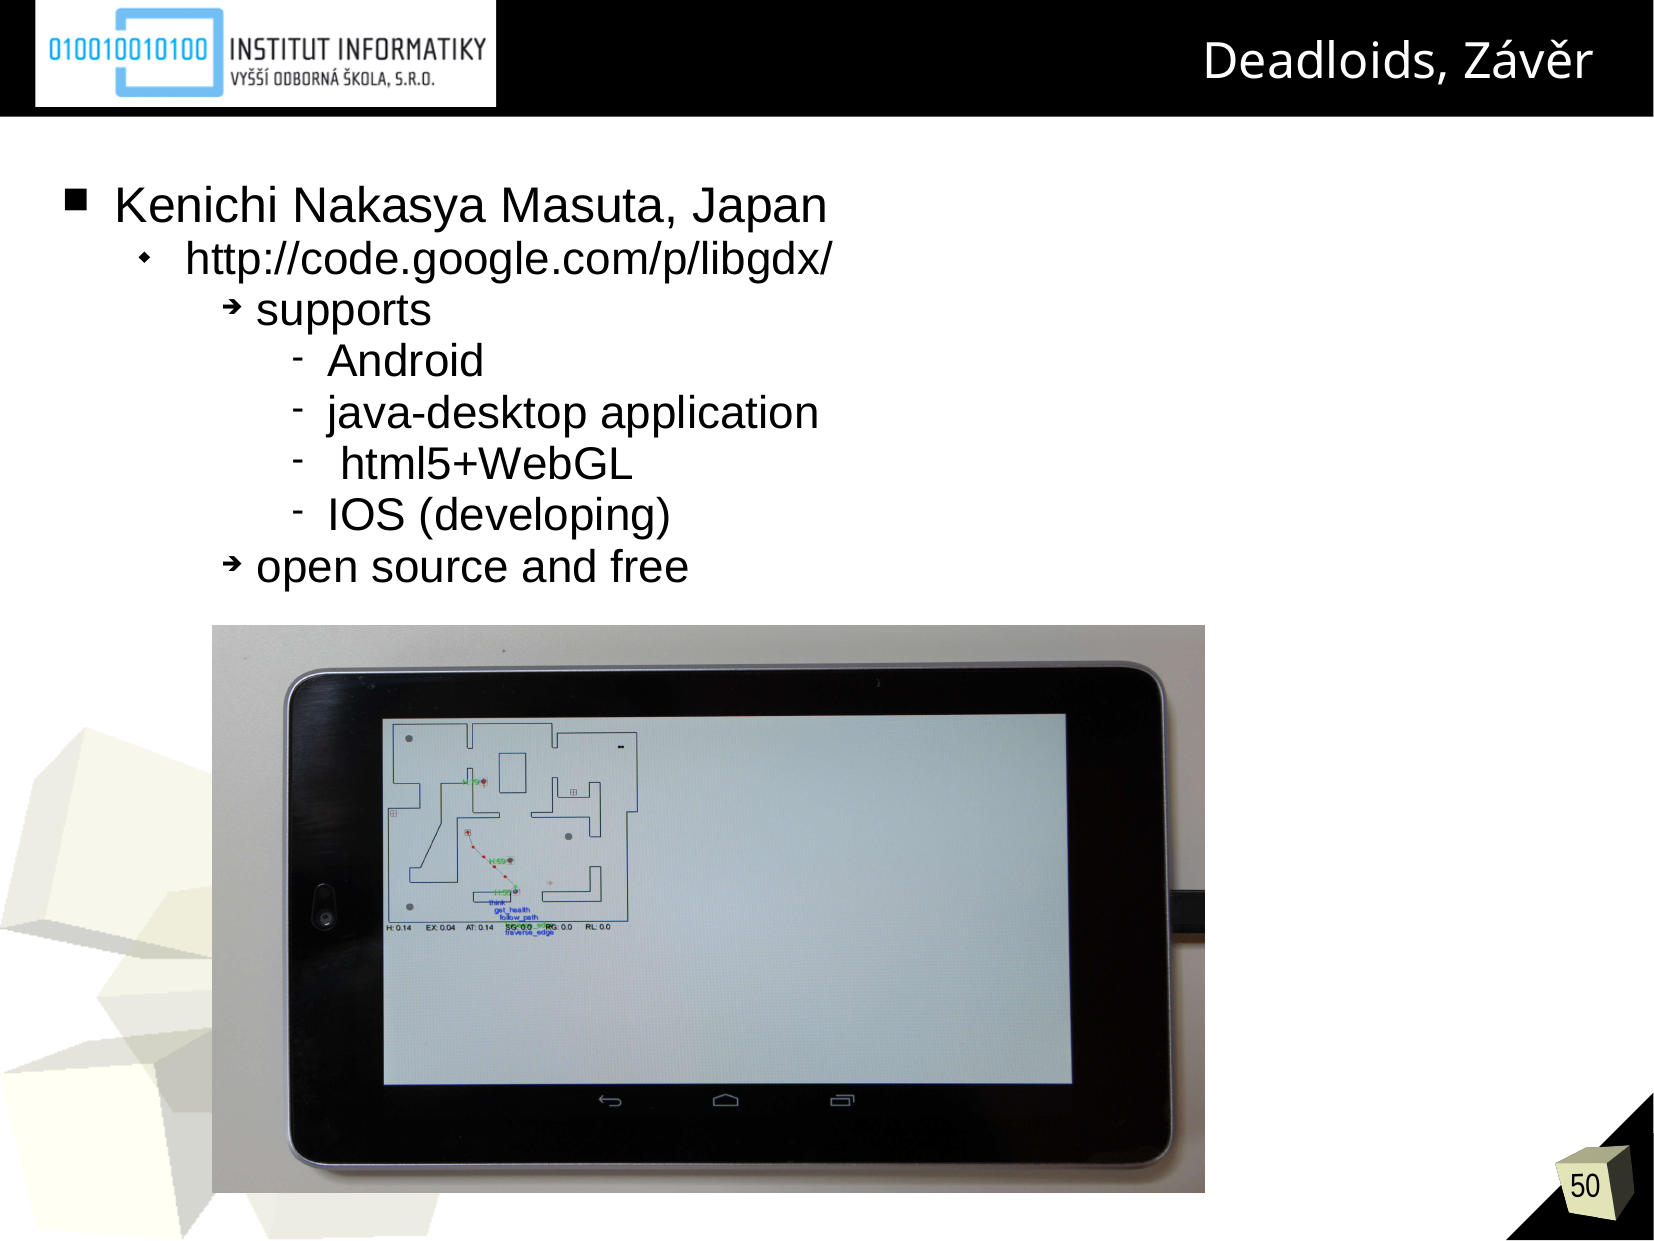

# Deadloids, Závěr
Kenichi Nakasya Masuta, Japan
http://code.google.com/p/libgdx/
supports
Android
java-desktop application
 html5+WebGL
IOS (developing)
open source and free